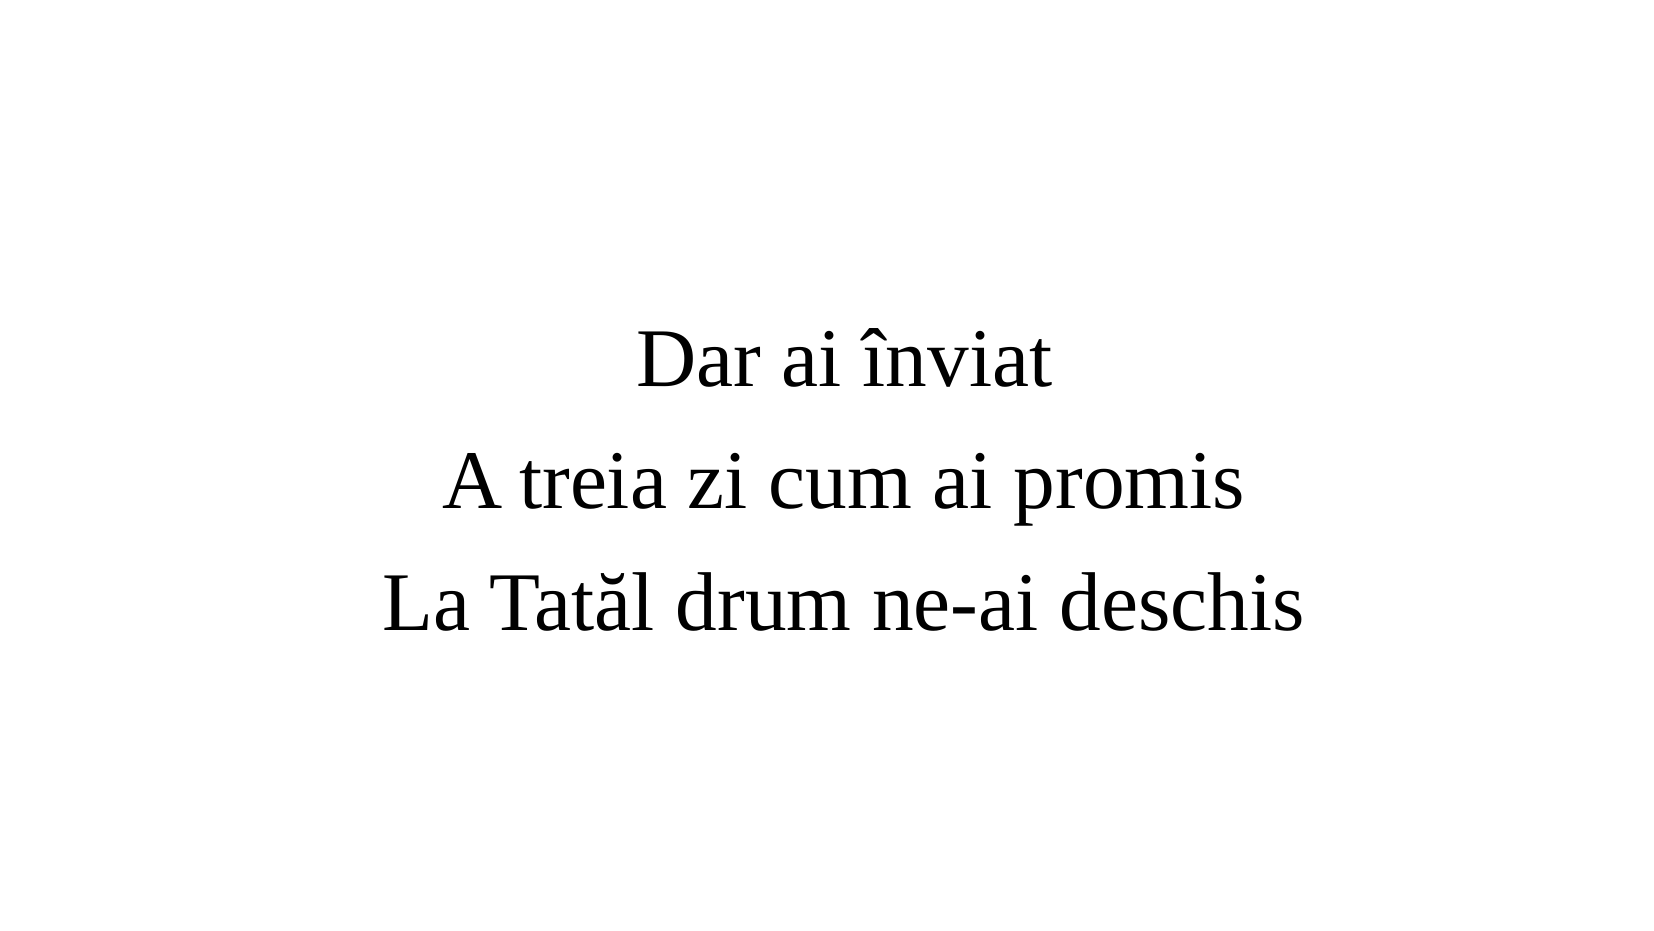

# Dar ai înviat
A treia zi cum ai promis
La Tatăl drum ne-ai deschis